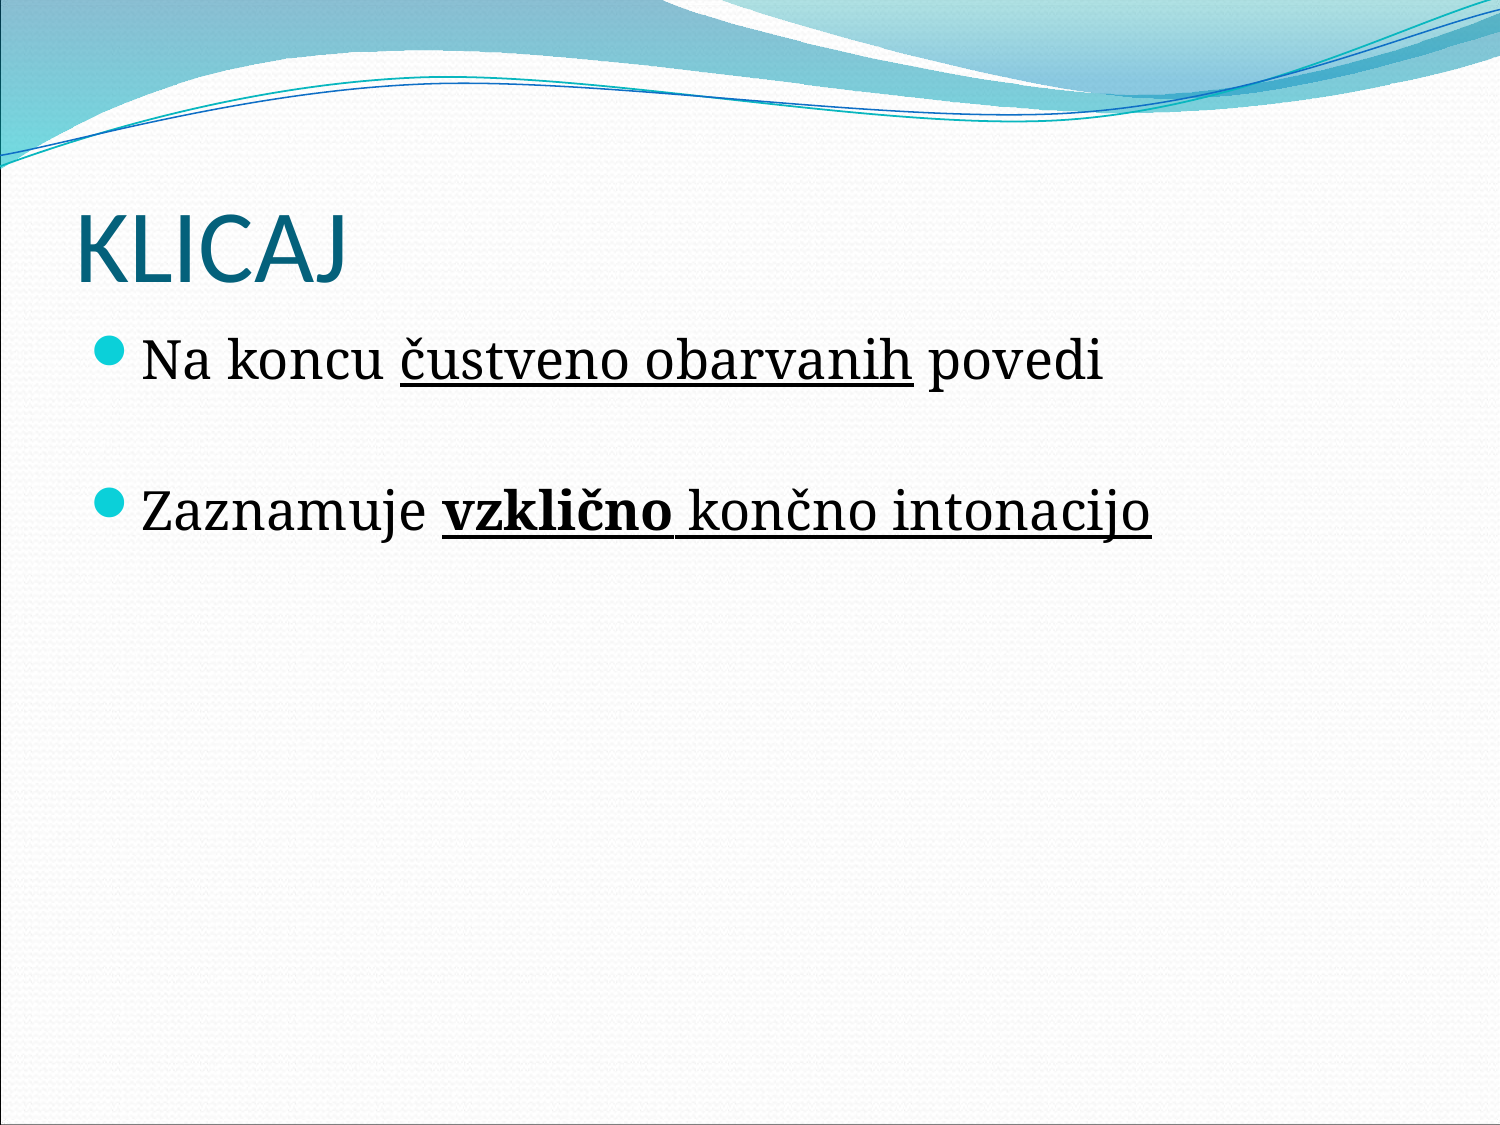

# KLICAJ
Na koncu čustveno obarvanih povedi
Zaznamuje vzklično končno intonacijo